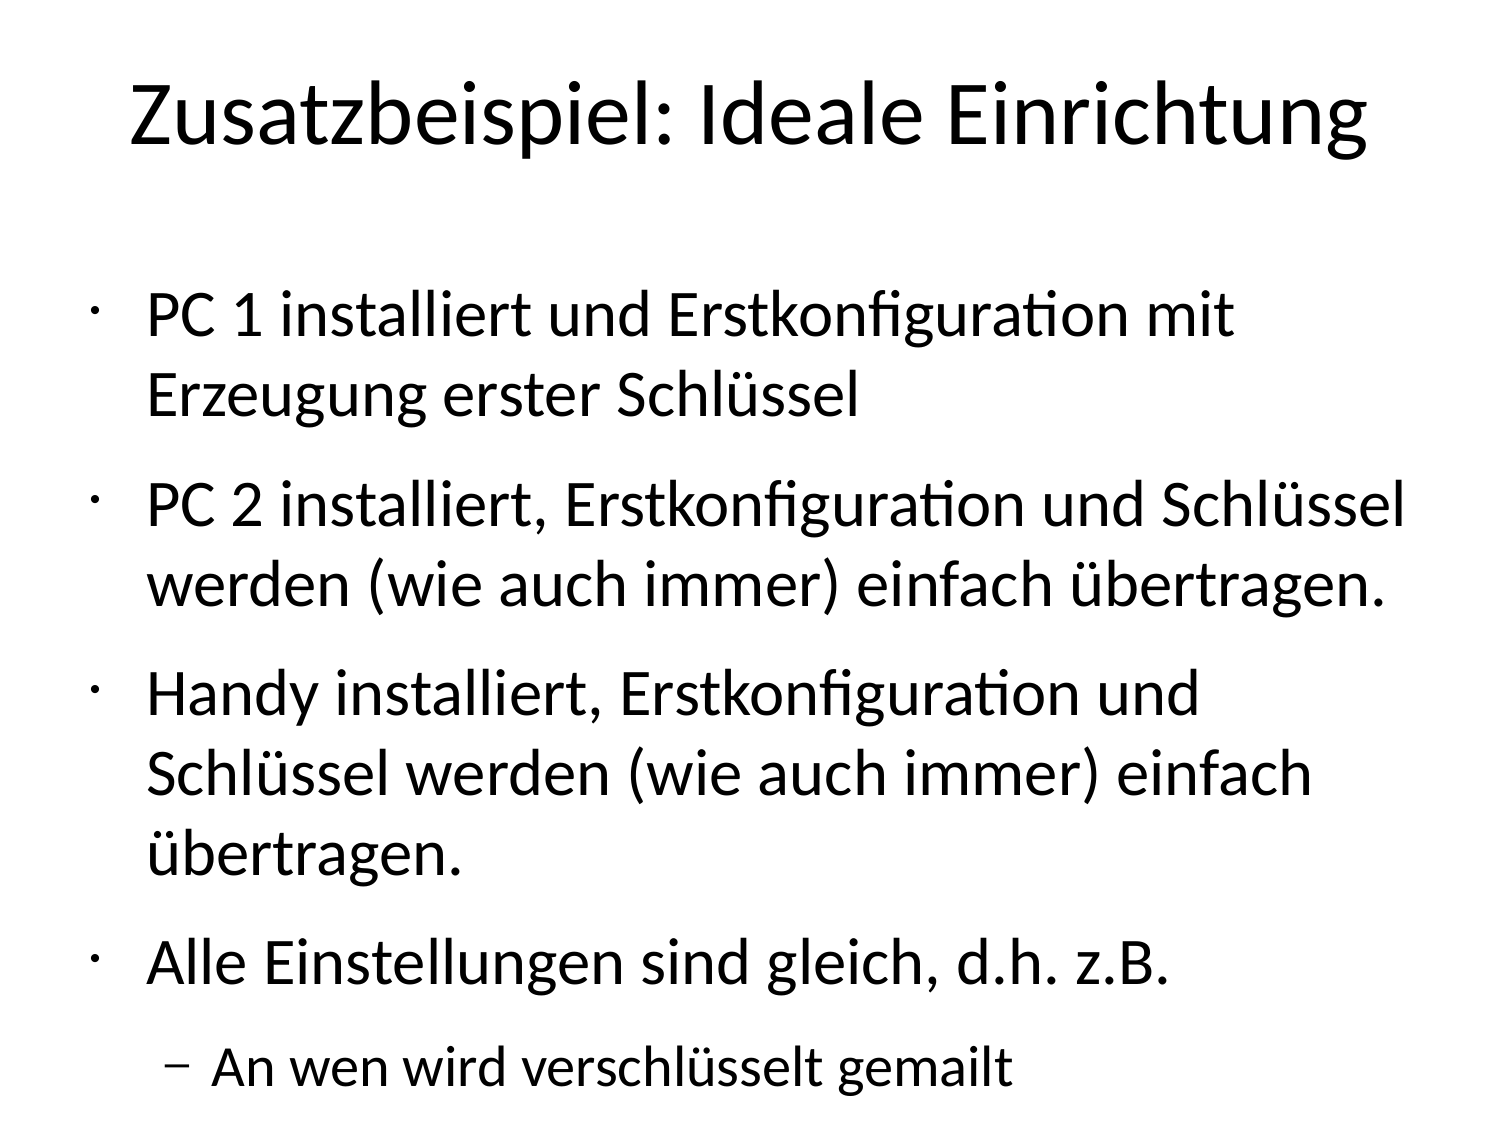

# Zusatzbeispiel: Ideale Einrichtung
PC 1 installiert und Erstkonfiguration mit Erzeugung erster Schlüssel
PC 2 installiert, Erstkonfiguration und Schlüssel werden (wie auch immer) einfach übertragen.
Handy installiert, Erstkonfiguration und Schlüssel werden (wie auch immer) einfach übertragen.
Alle Einstellungen sind gleich, d.h. z.B.
An wen wird verschlüsselt gemailt
Wer hat einen Schlüssel in meinem Adressbuch?
Alle anderen Anwendungen folgen wenn verfügbar, z.B. Chat, Cloud, Audiogespräche, usw.